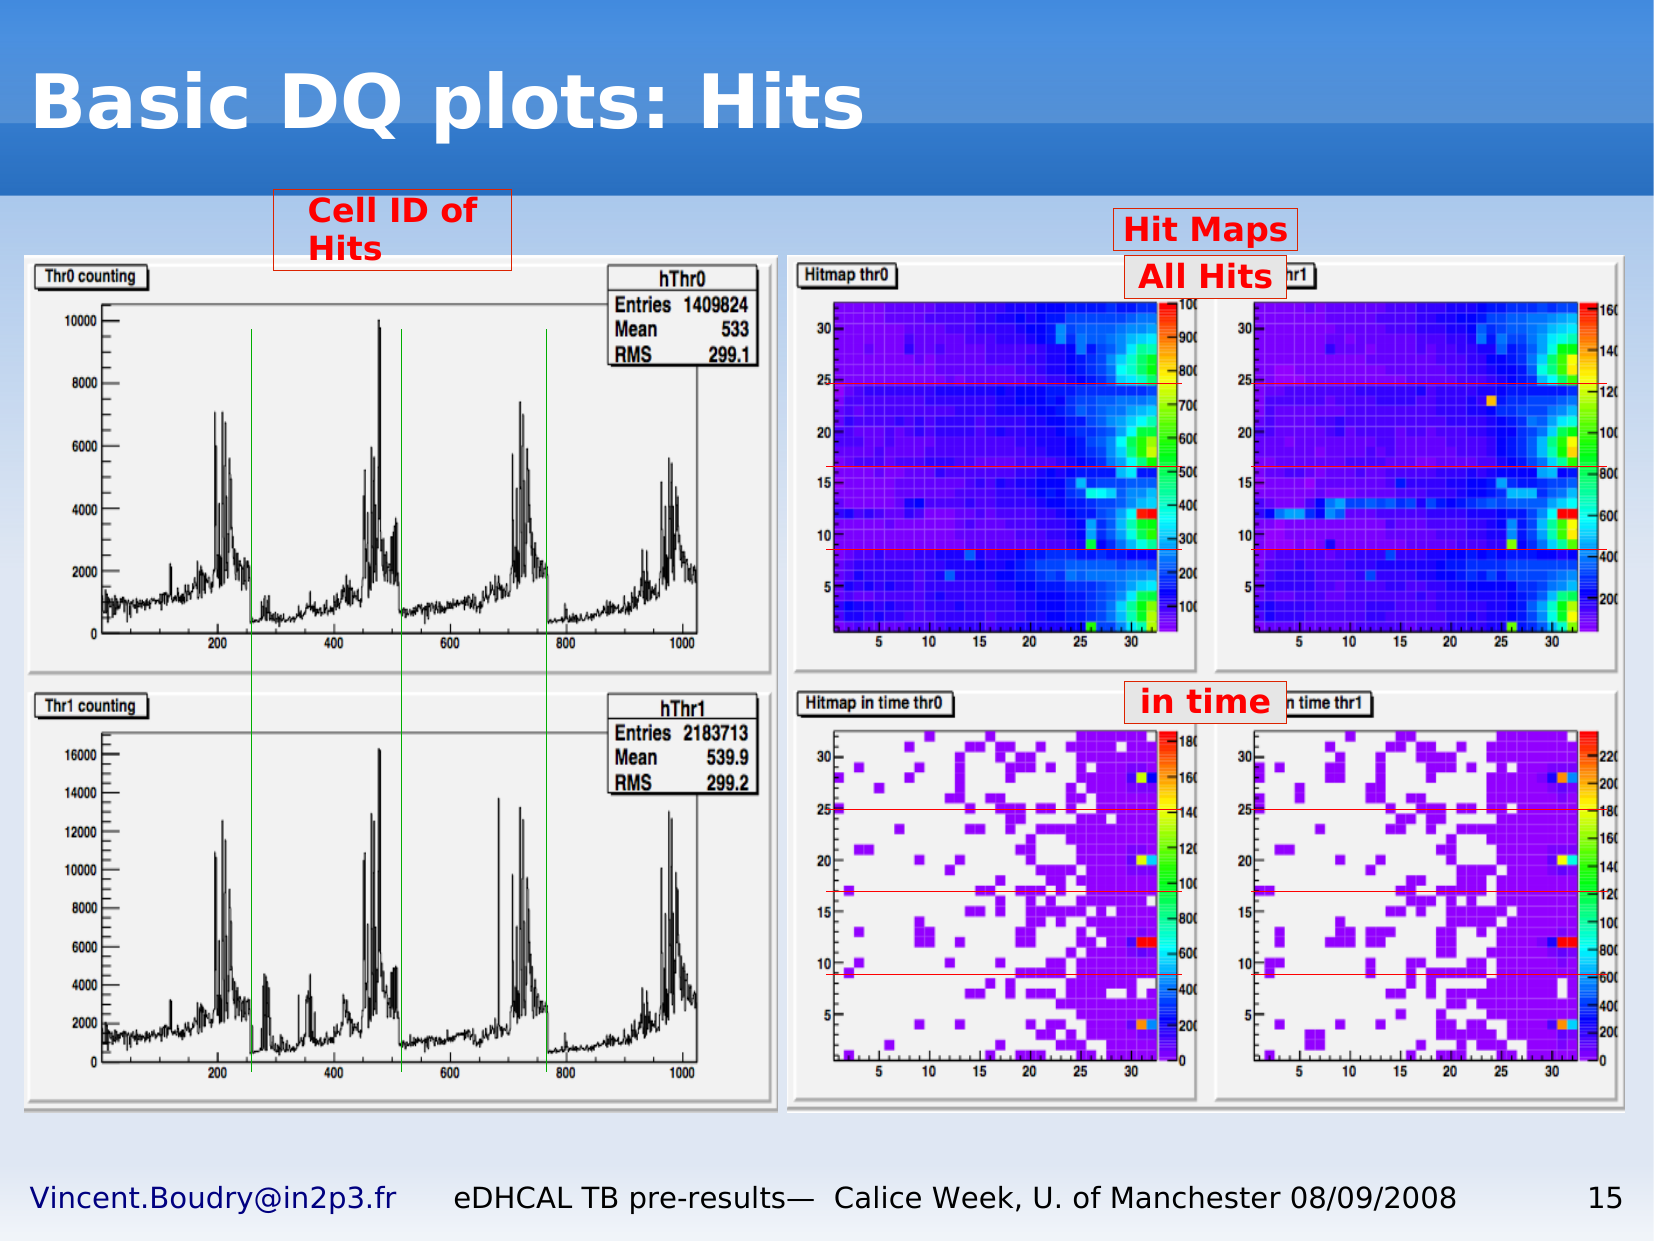

# Basic DQ plots: Hits
Cell ID of Hits
Hit Maps
All Hits
in time
eDHCAL TB pre-results— Calice Week, U. of Manchester 08/09/2008
15